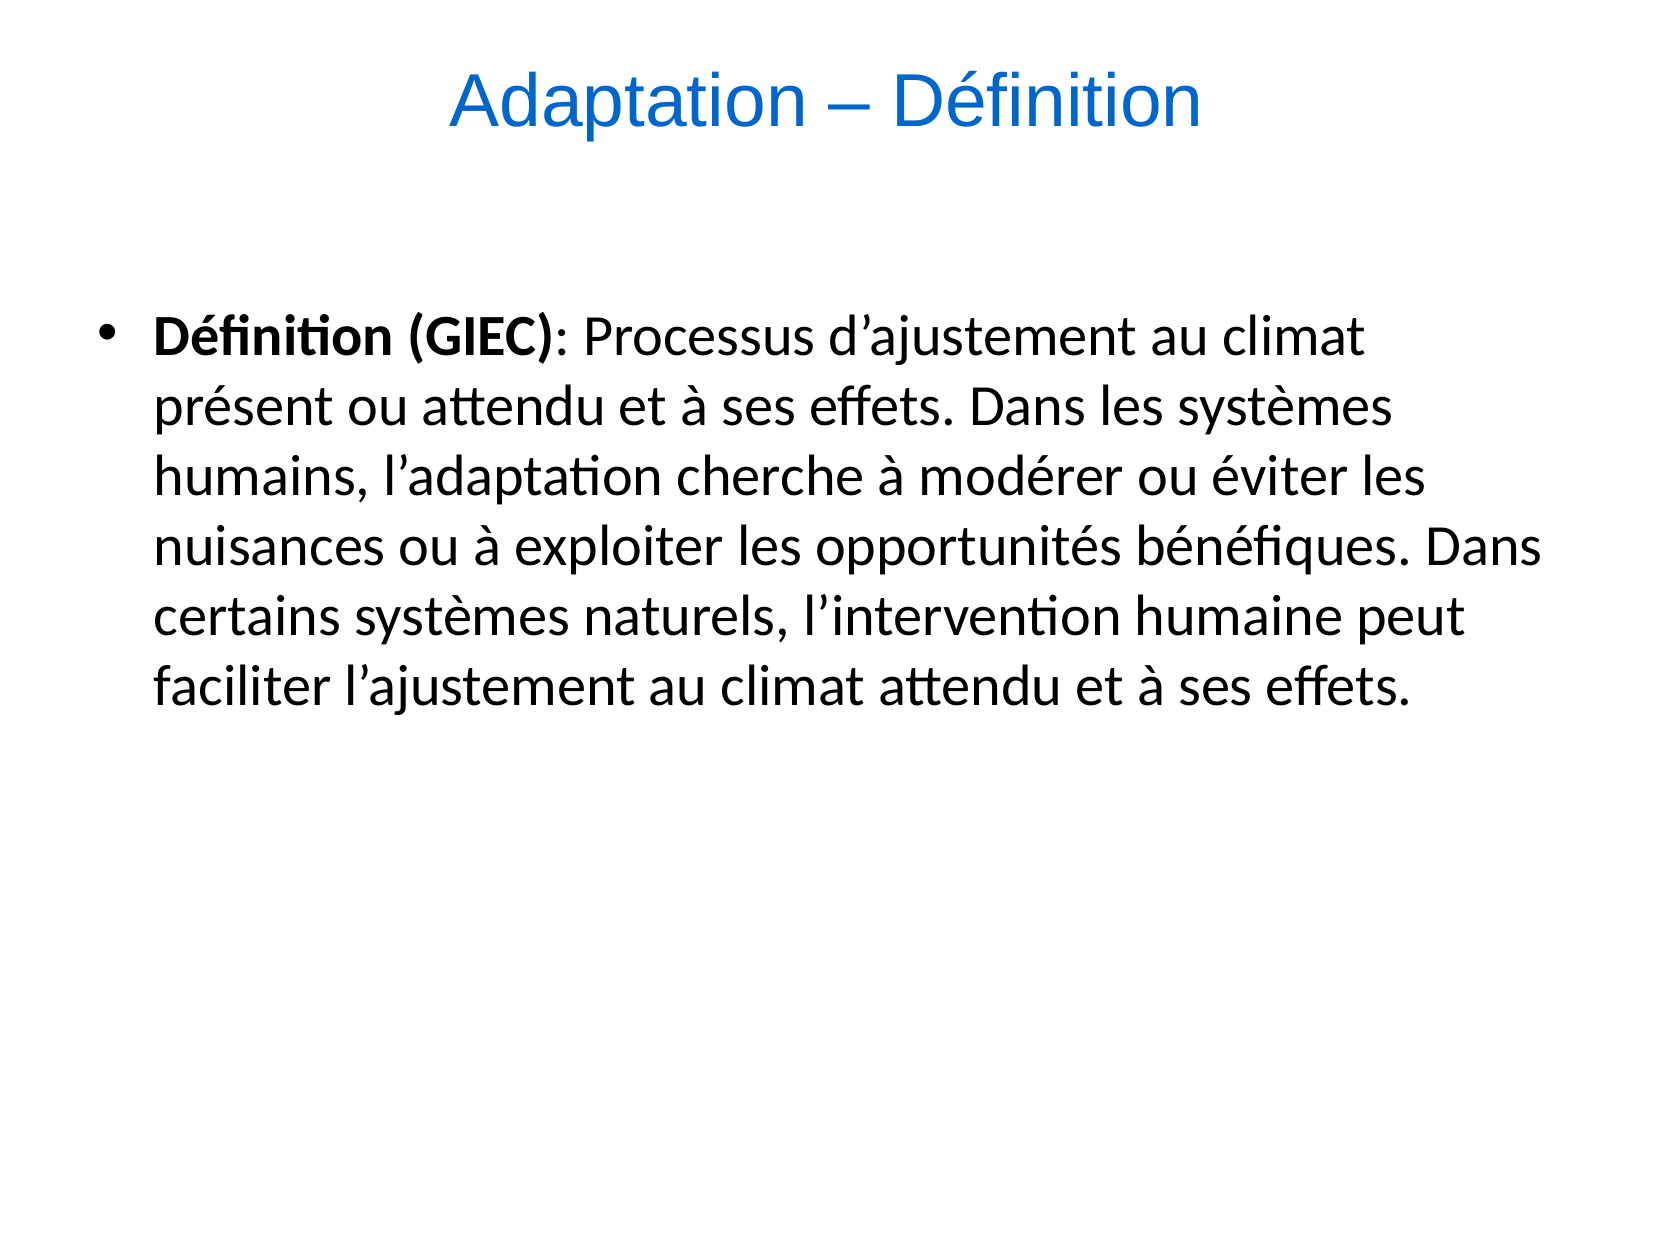

Adaptation – Définition
# Définition (GIEC): Processus d’ajustement au climat présent ou attendu et à ses effets. Dans les systèmes humains, l’adaptation cherche à modérer ou éviter les nuisances ou à exploiter les opportunités bénéfiques. Dans certains systèmes naturels, l’intervention humaine peut faciliter l’ajustement au climat attendu et à ses effets.